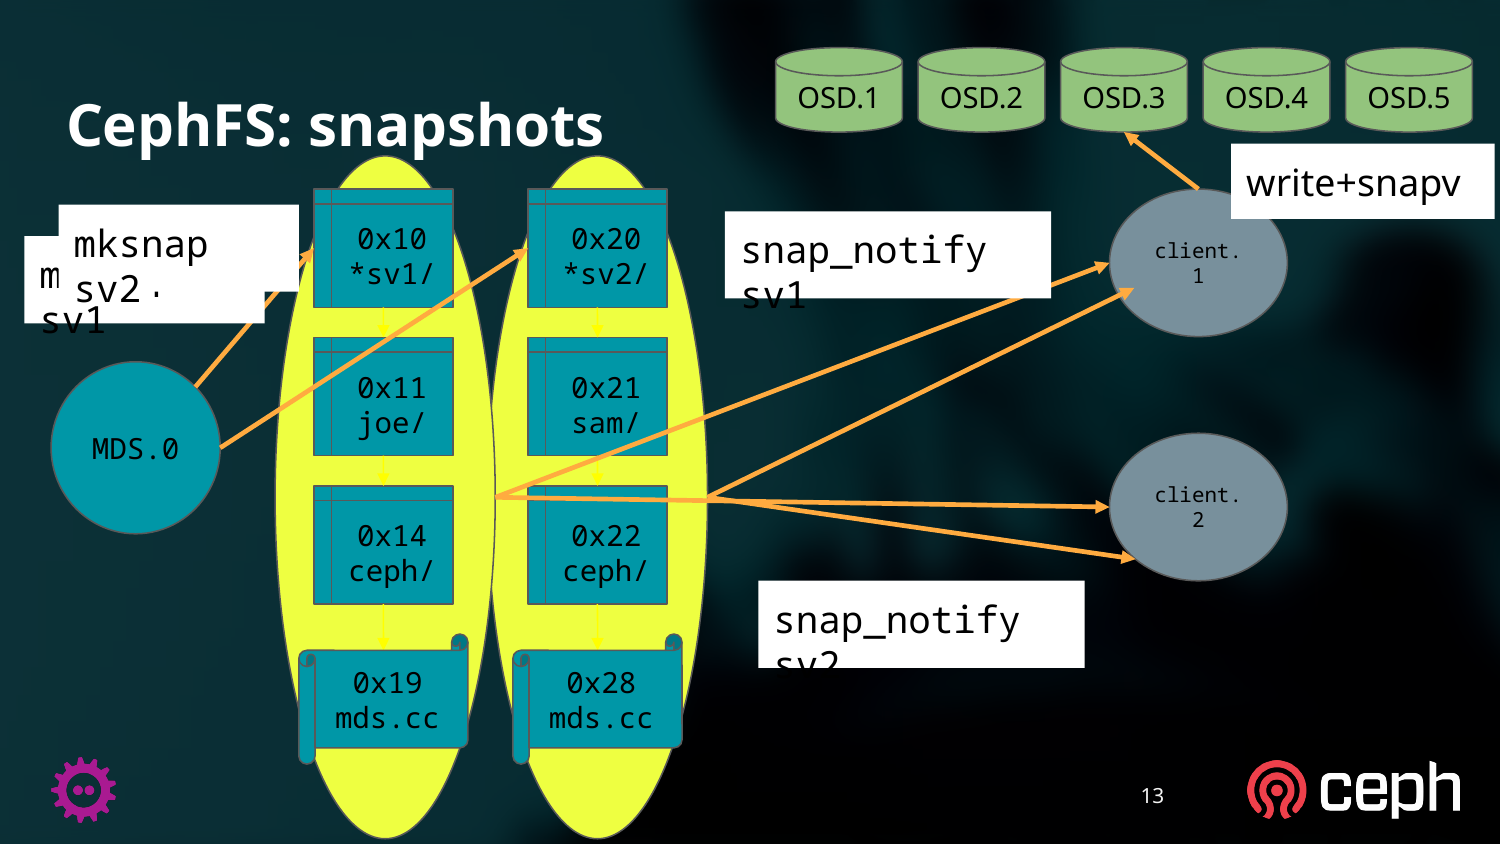

OSD.1
OSD.2
OSD.3
OSD.4
OSD.5
# CephFS: snapshots
write+snapv
0x10
*sv1/
0x20
*sv2/
client.1
mksnap sv2
snap_notify sv1
mksnap sv1
0x11
joe/
0x21
sam/
MDS.0
client.2
0x14
ceph/
0x22
ceph/
snap_notify sv2
0x19
mds.cc
0x28
mds.cc